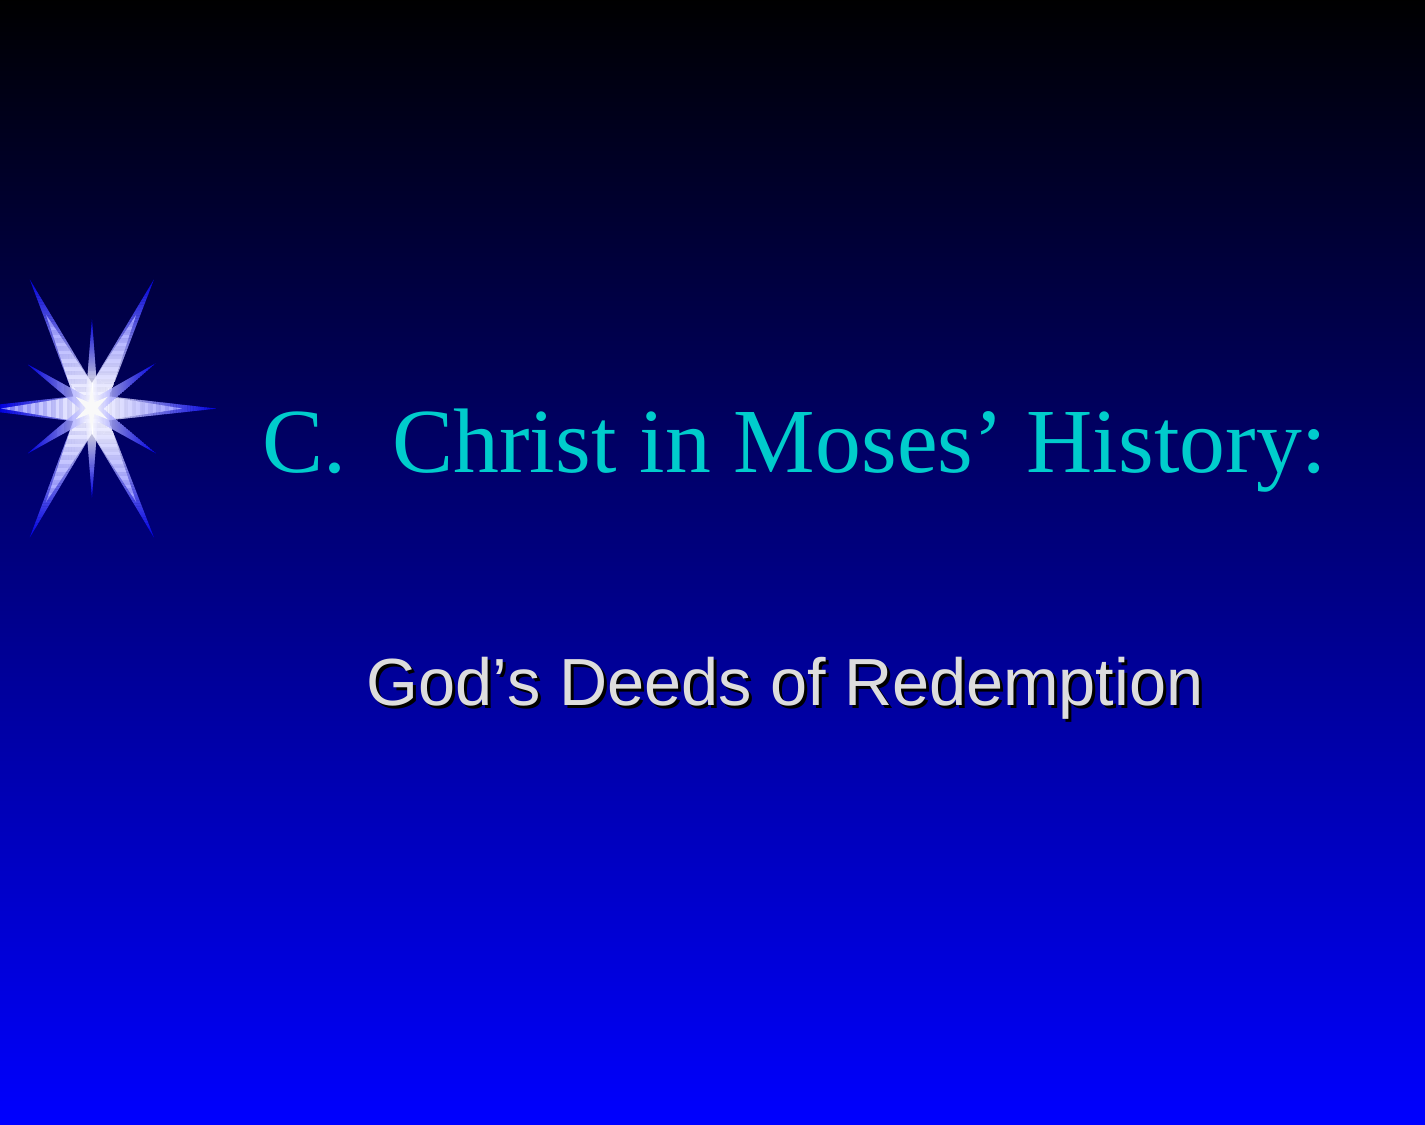

# C. Christ in Moses’ History:
God’s Deeds of Redemption